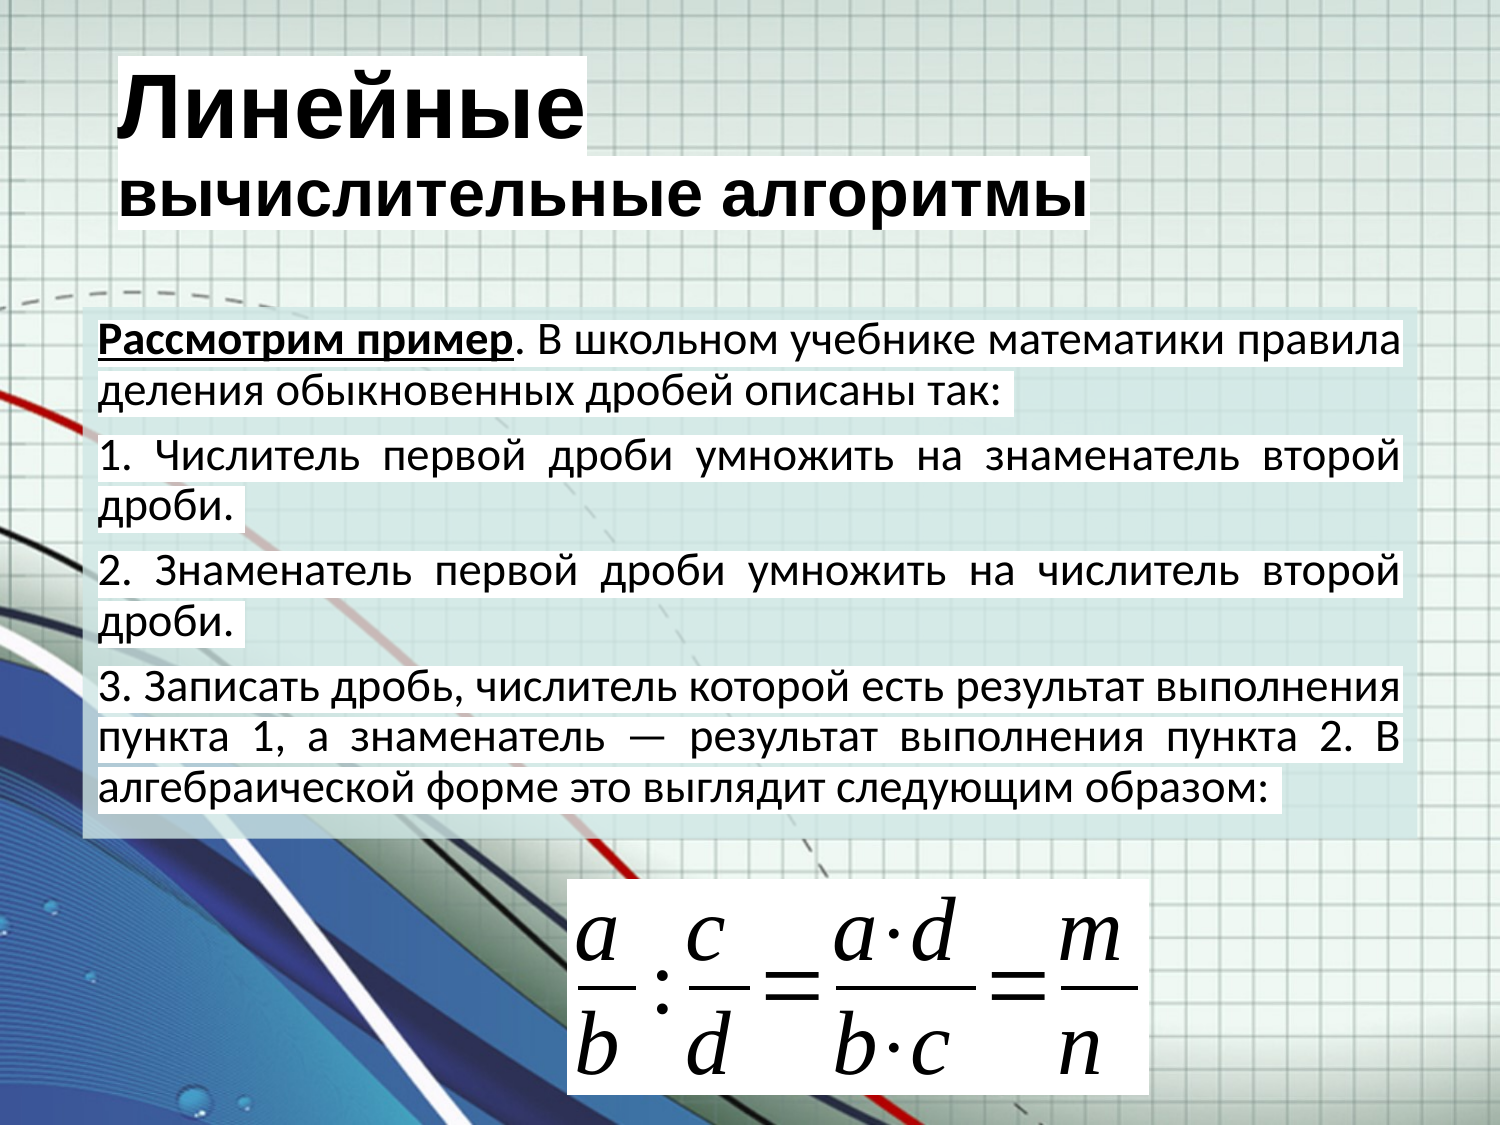

# Линейные вычислительные алгоритмы
Рассмотрим пример. В школьном учебнике математики правила деления обыкновенных дробей описаны так:
1. Числитель первой дроби умножить на знаменатель второй дроби.
2. Знаменатель первой дроби умножить на числитель второй дроби.
3. Записать дробь, числитель которой есть результат выполнения пункта 1, а знаменатель — результат выполнения пункта 2. В алгебраической форме это выглядит следующим образом: